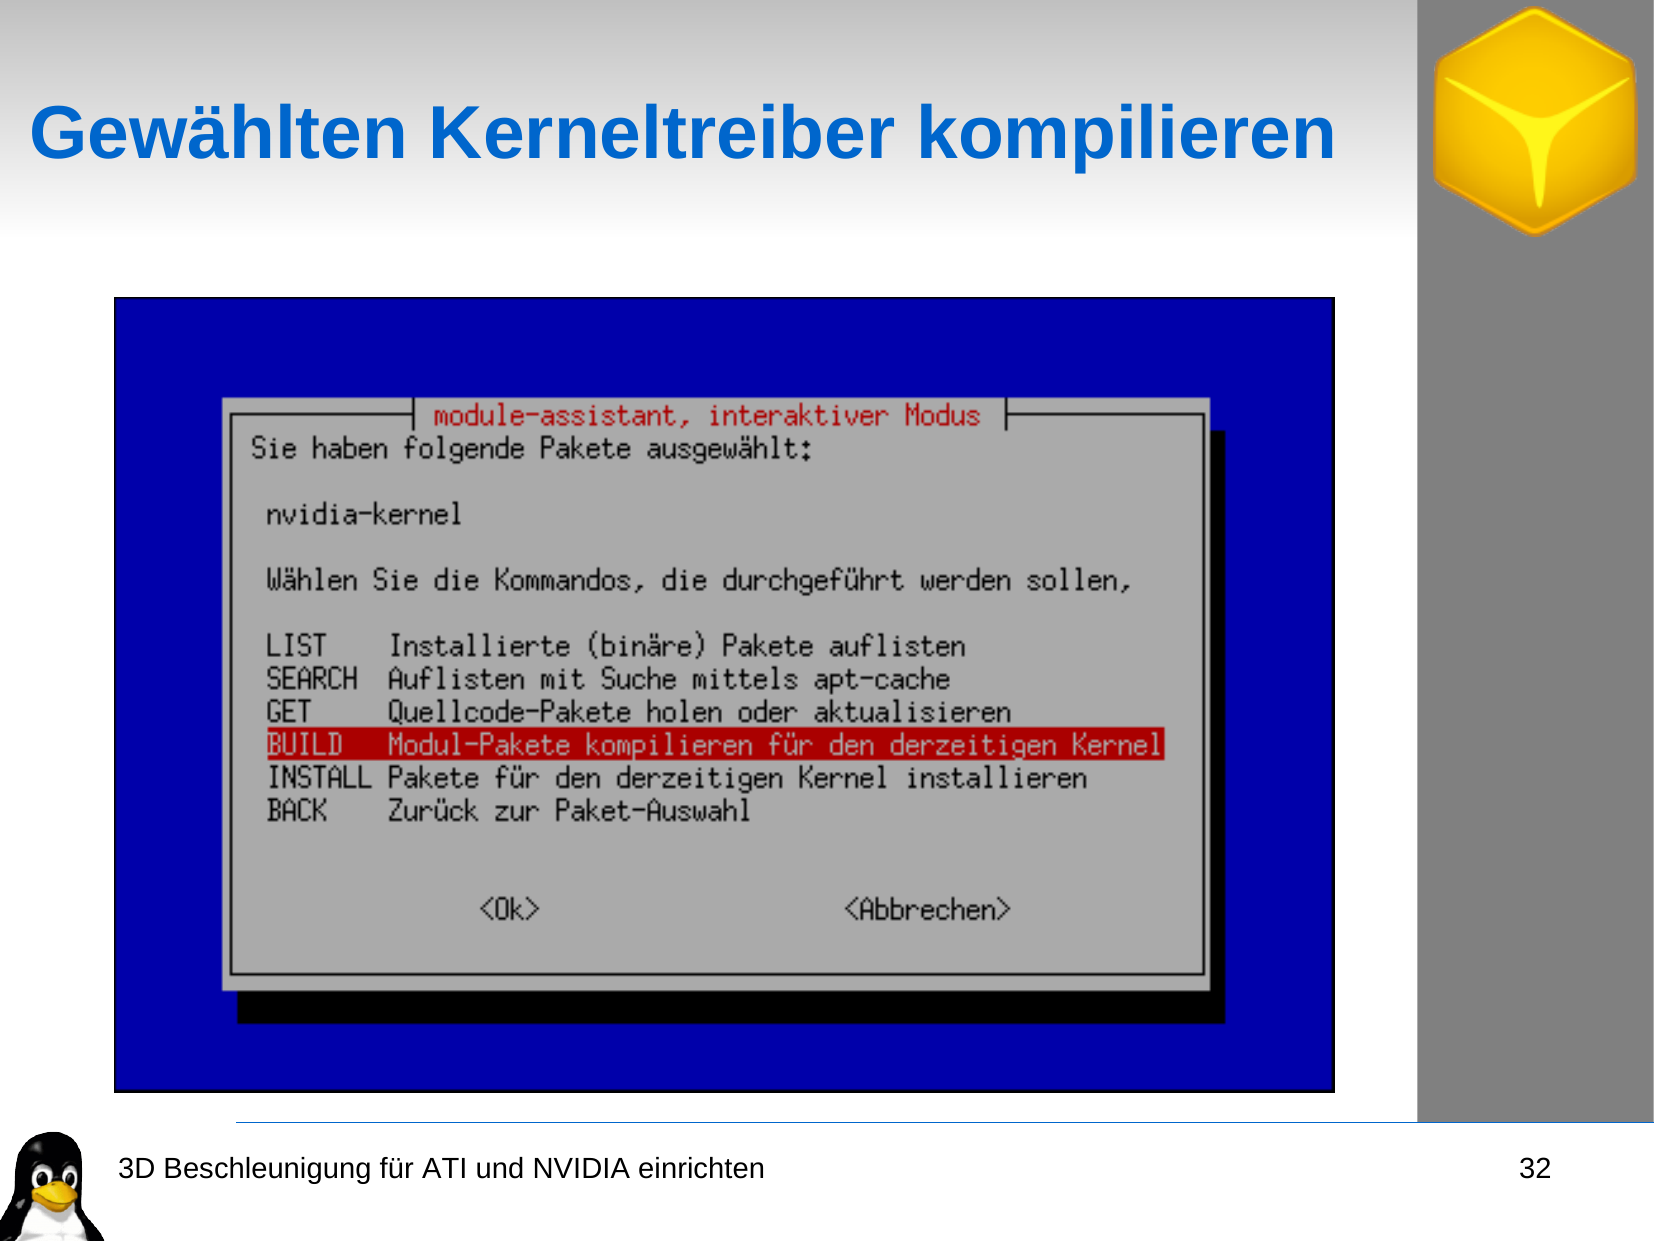

# Gewählten Kerneltreiber kompilieren
3D Beschleunigung für ATI und NVIDIA einrichten
32